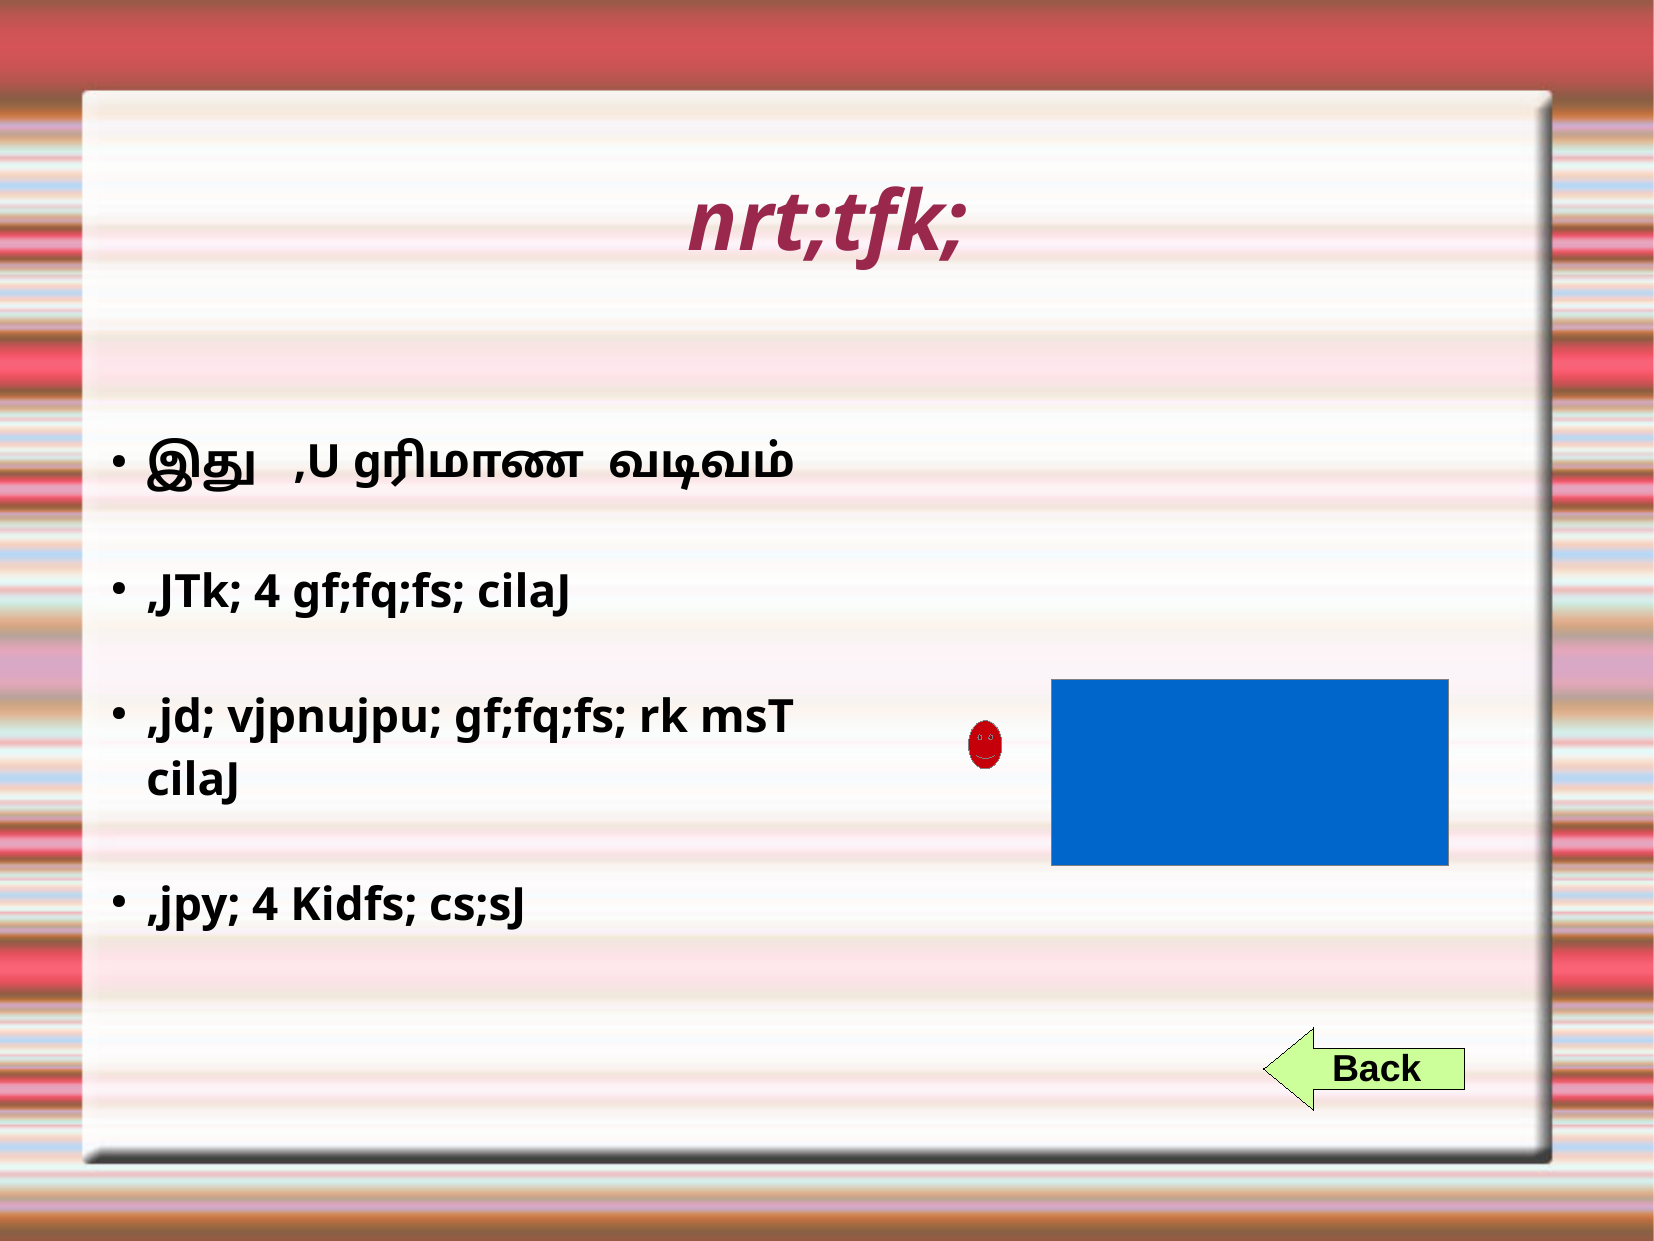

# nrt;tfk;
இது ,U gரிமாண வடிவம்
,JTk; 4 gf;fq;fs; cilaJ
,jd; vjpnujpu; gf;fq;fs; rk msT
cilaJ
,jpy; 4 Kidfs; cs;sJ
Back